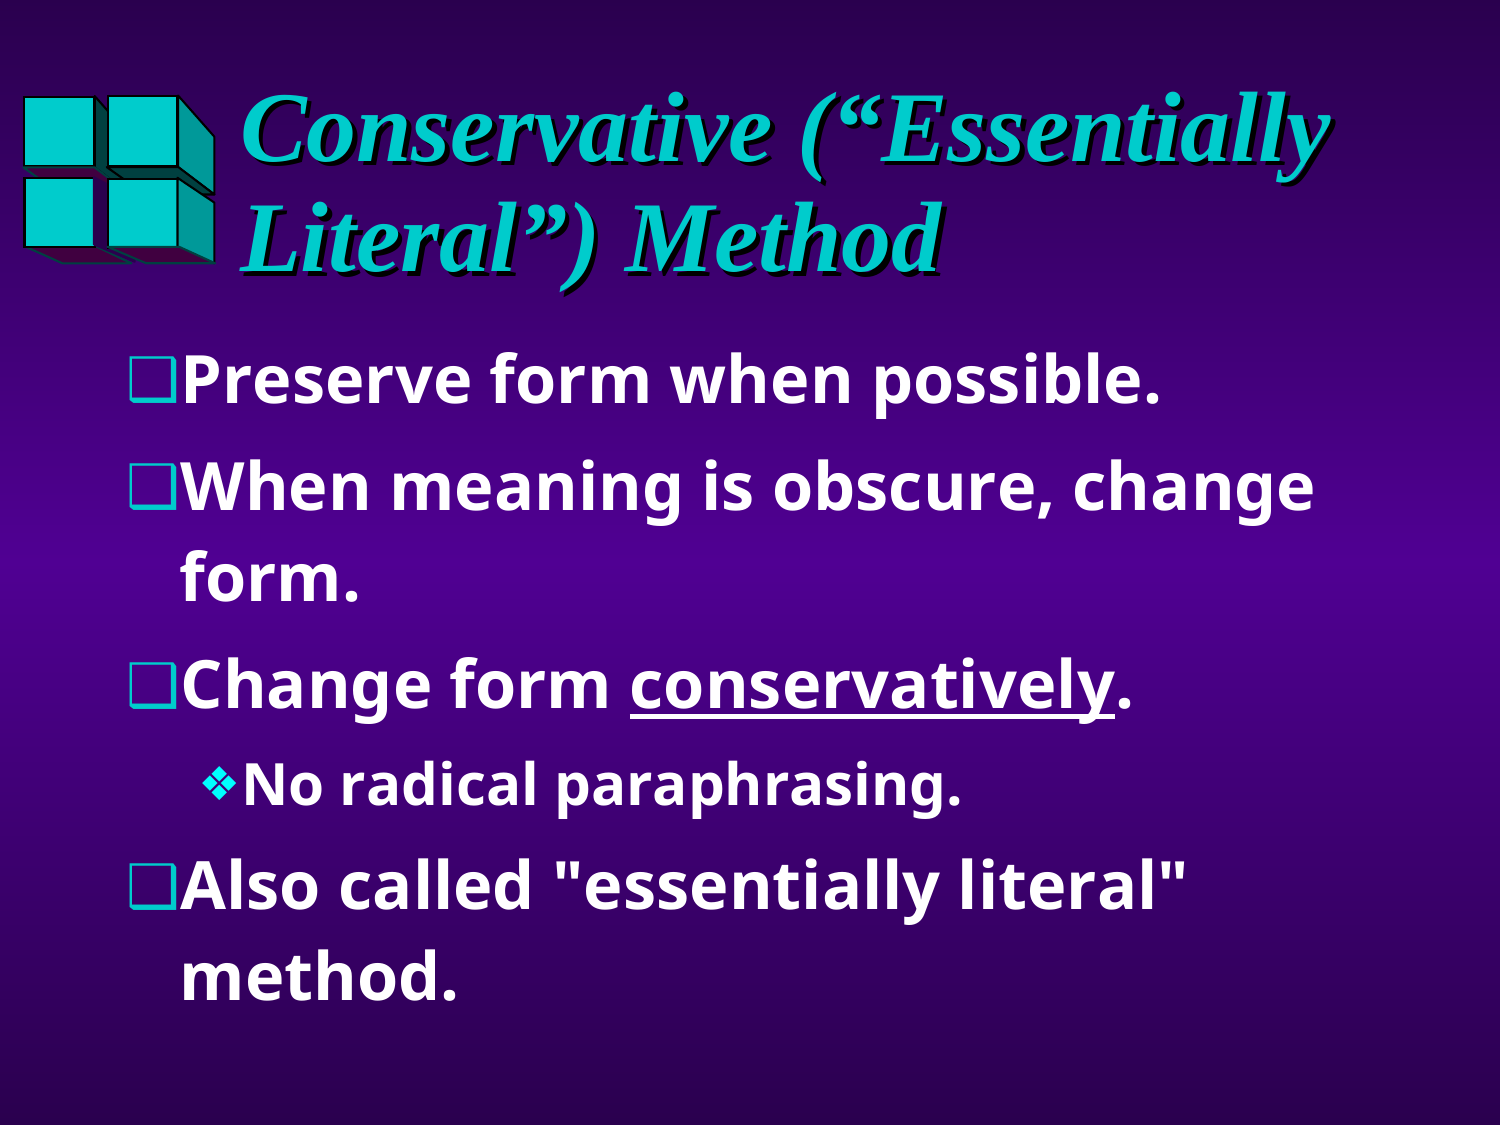

# Conservative (“Essentially Literal”) Method
Preserve form when possible.
When meaning is obscure, change form.
Change form conservatively.
No radical paraphrasing.
Also called "essentially literal" method.